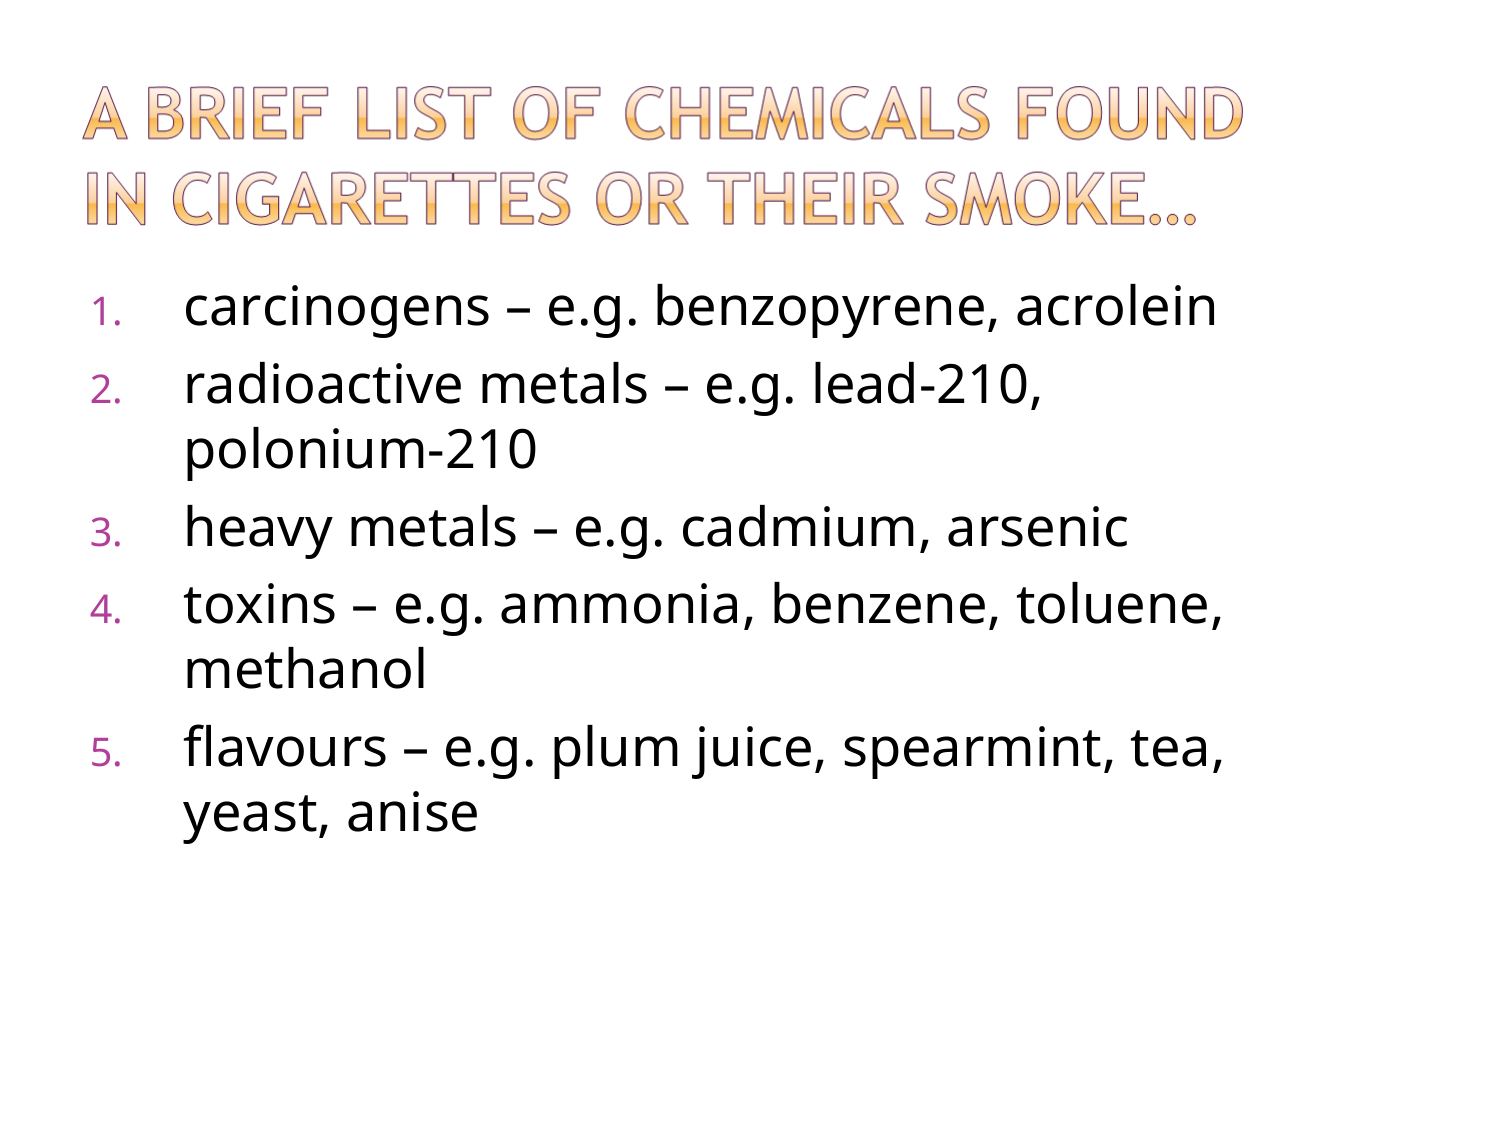

# carcinogens – e.g. benzopyrene, acrolein
radioactive metals – e.g. lead-210, polonium-210
heavy metals – e.g. cadmium, arsenic
toxins – e.g. ammonia, benzene, toluene, methanol
flavours – e.g. plum juice, spearmint, tea, yeast, anise